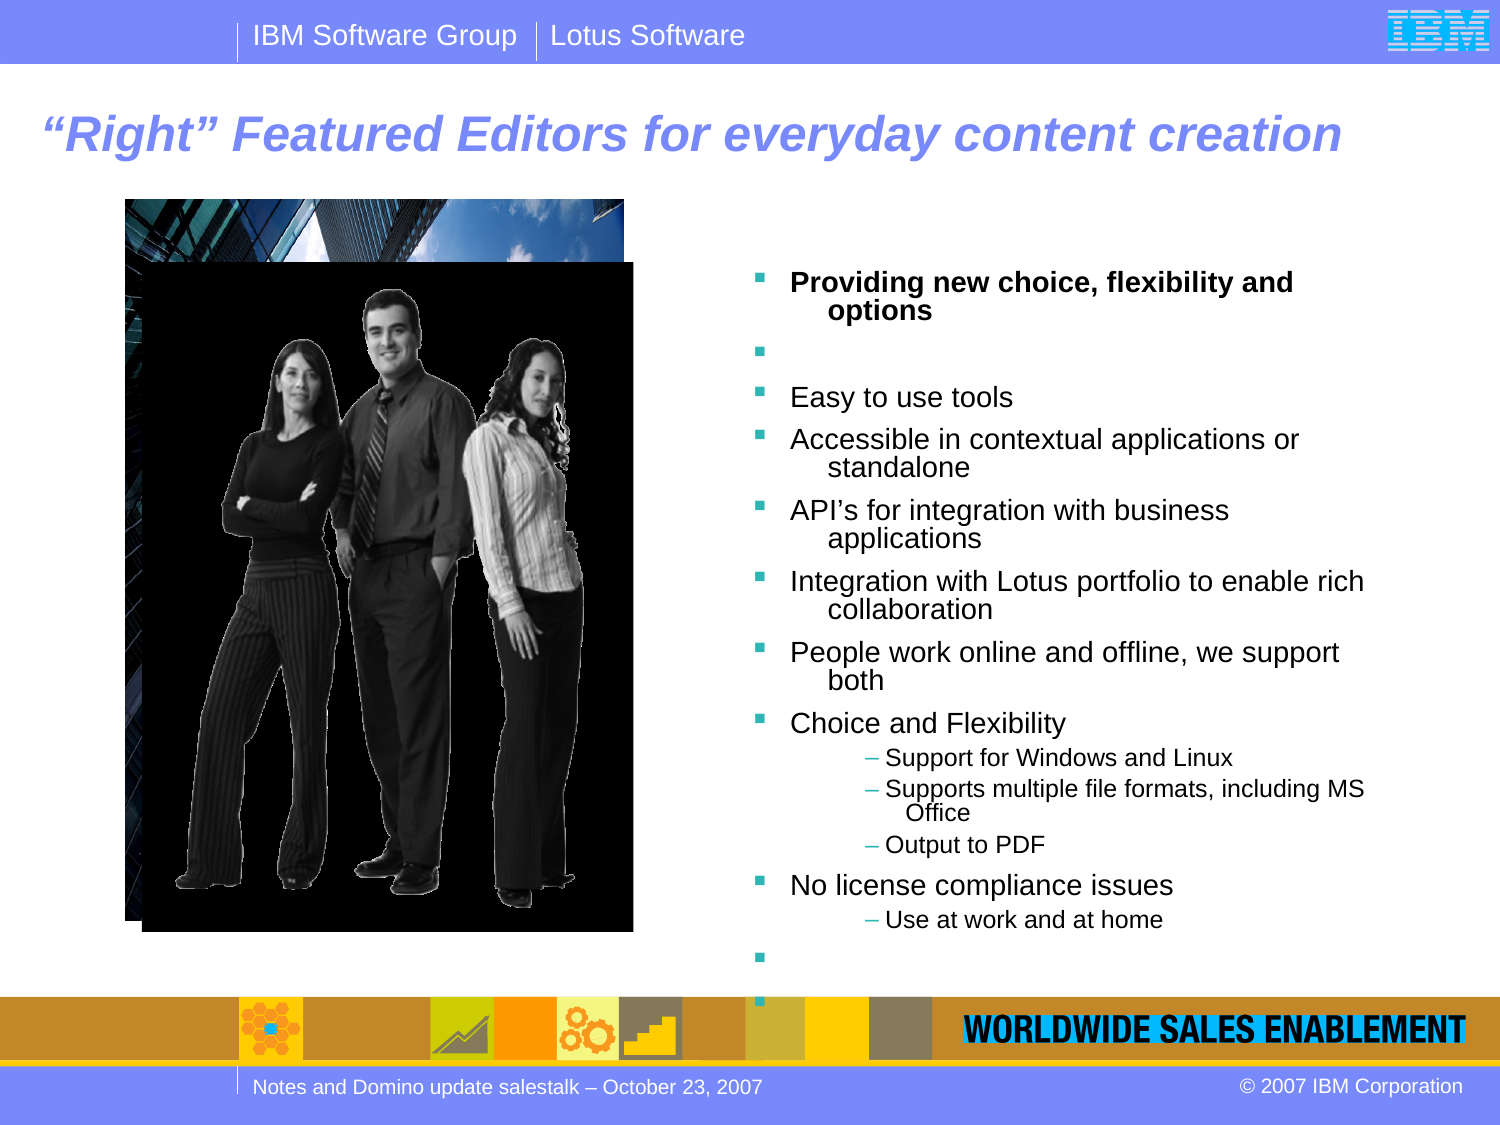

# “Right” Featured Editors for everyday content creation
Providing new choice, flexibility and options
Easy to use tools
Accessible in contextual applications or standalone
API’s for integration with business applications
Integration with Lotus portfolio to enable rich collaboration
People work online and offline, we support both
Choice and Flexibility
Support for Windows and Linux
Supports multiple file formats, including MS Office
Output to PDF
No license compliance issues
Use at work and at home